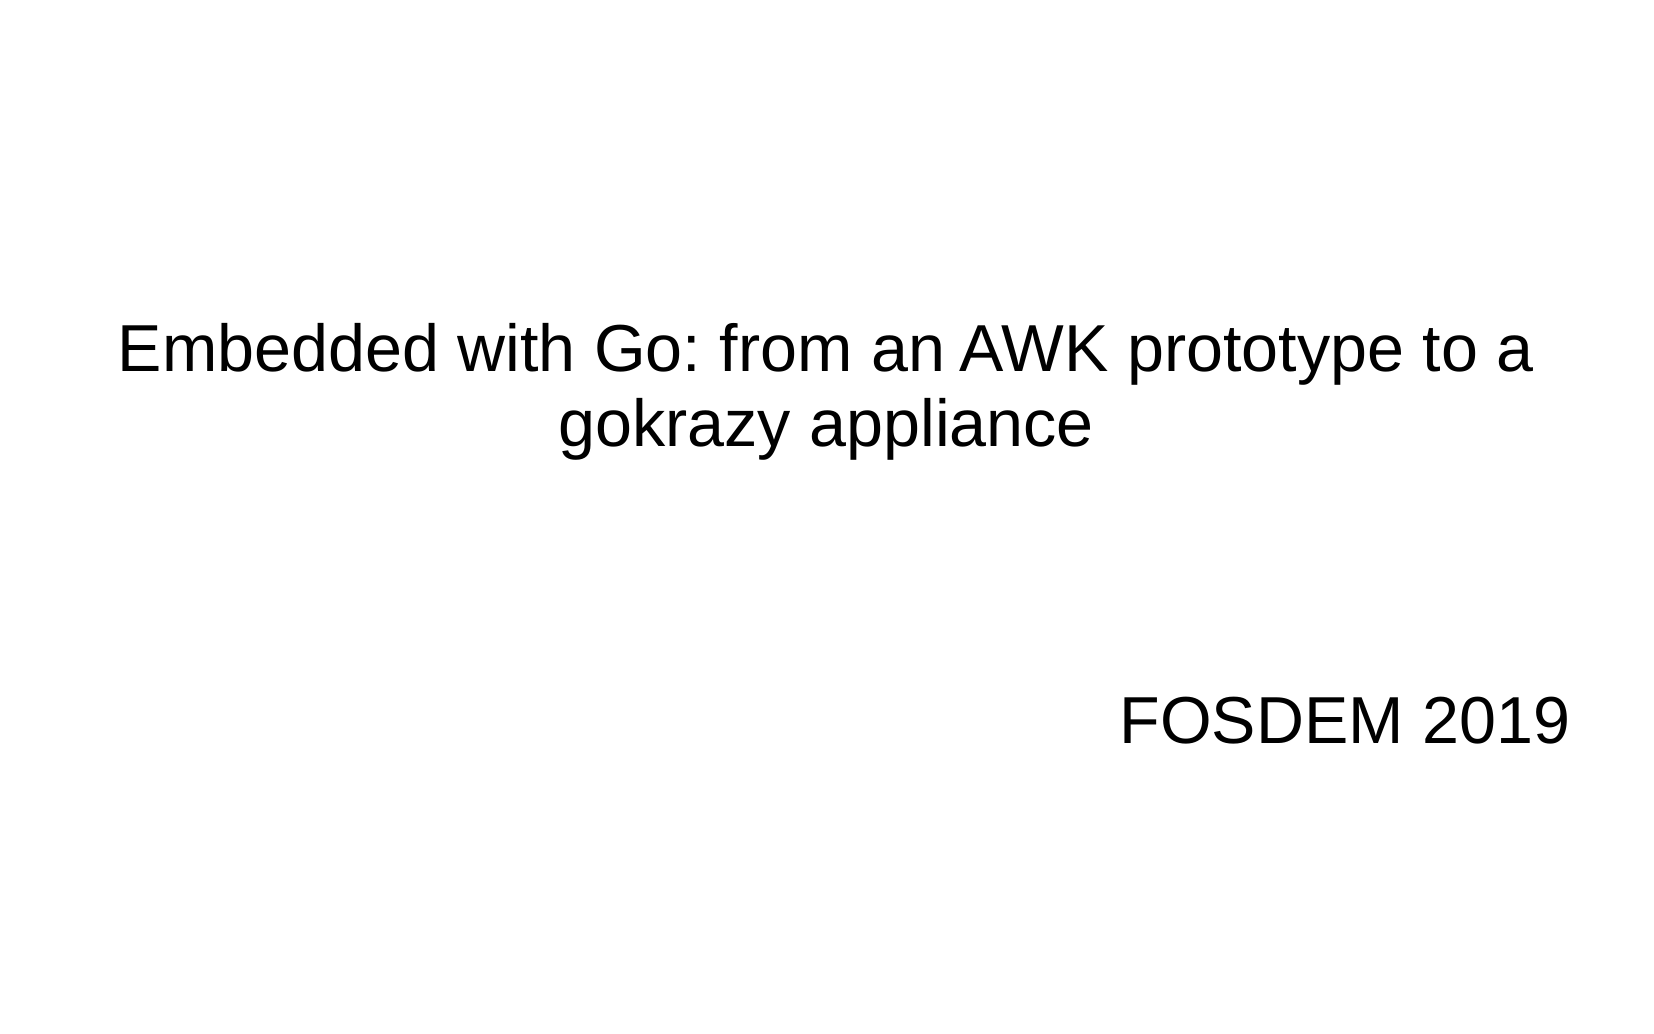

# Embedded with Go: from an AWK prototype to a gokrazy appliance
FOSDEM 2019